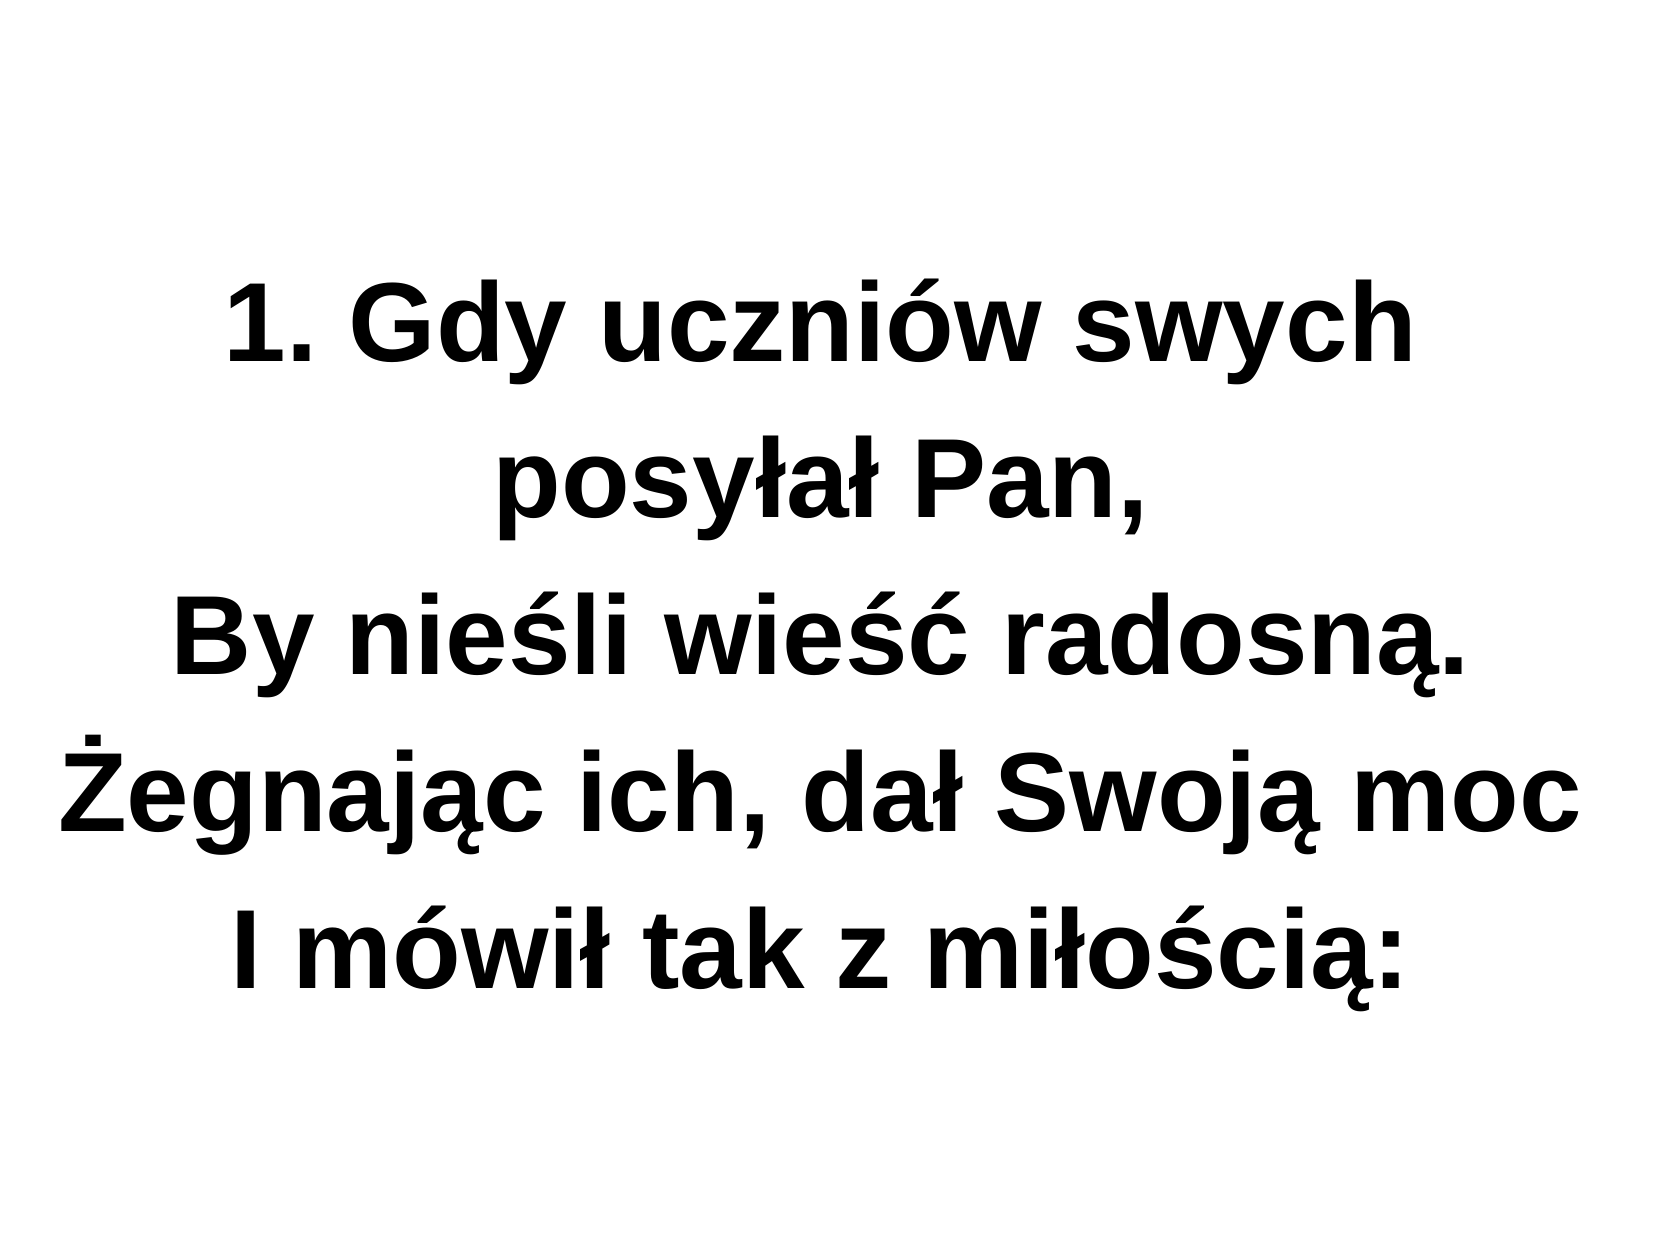

# 1. Gdy uczniów swych
posyłał Pan,
By nieśli wieść radosną.
Żegnając ich, dał Swoją moc
I mówił tak z miłością: